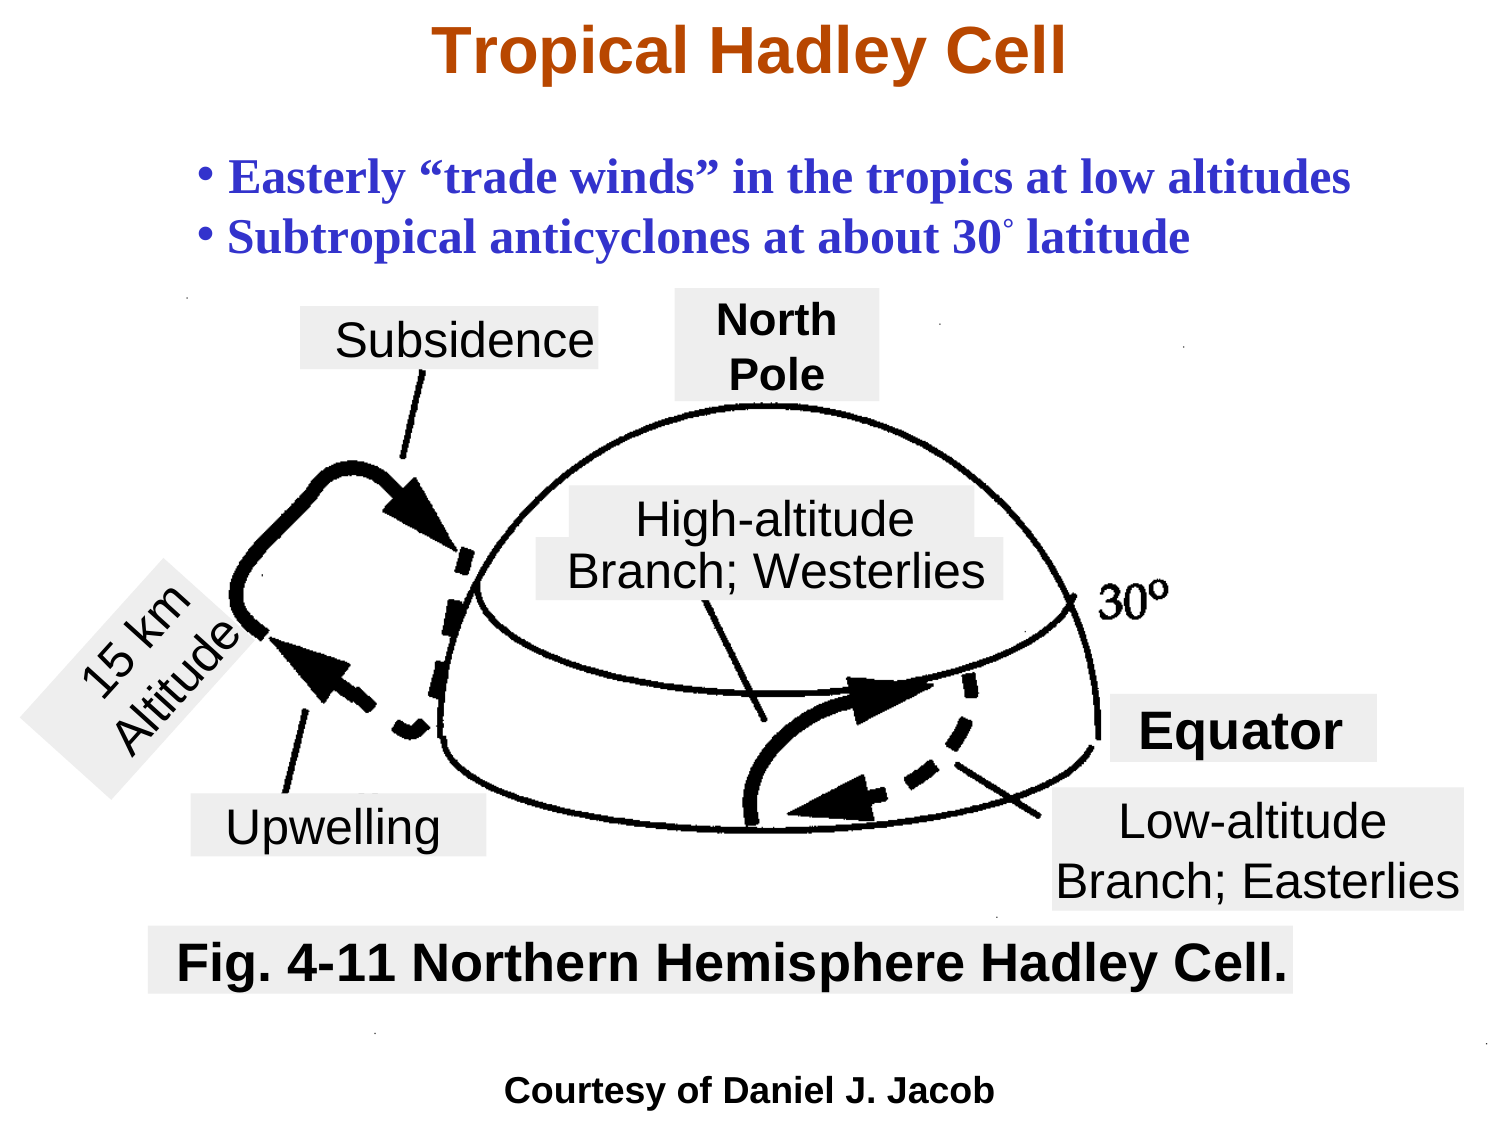

Tropical Hadley Cell
# TROPICAL HADLEY CELL
 Easterly “trade winds” in the tropics at low altitudes
 Subtropical anticyclones at about 30° latitude
 North
Pole
 Subsidence
 High-altitude
 Branch; Westerlies
 15 km
 Altitude
 Equator
 Low-altitude
Branch; Easterlies
 Upwelling
 Fig. 4-11 Northern Hemisphere Hadley Cell.
Courtesy of Daniel J. Jacob